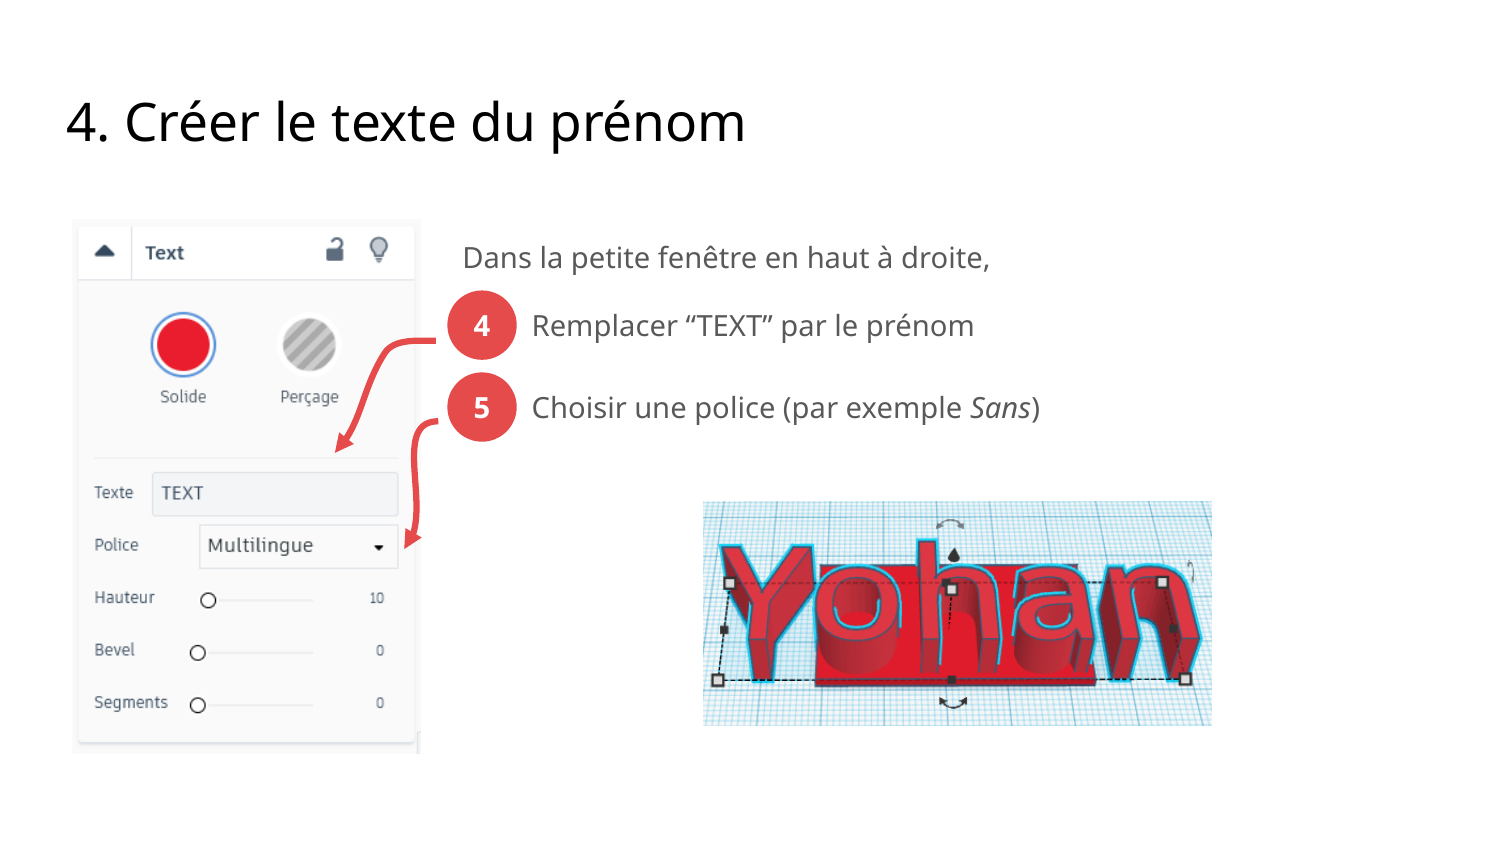

# 4. Créer le texte du prénom
Dans la petite fenêtre en haut à droite,
4
Remplacer “TEXT” par le prénom
5
Choisir une police (par exemple Sans)